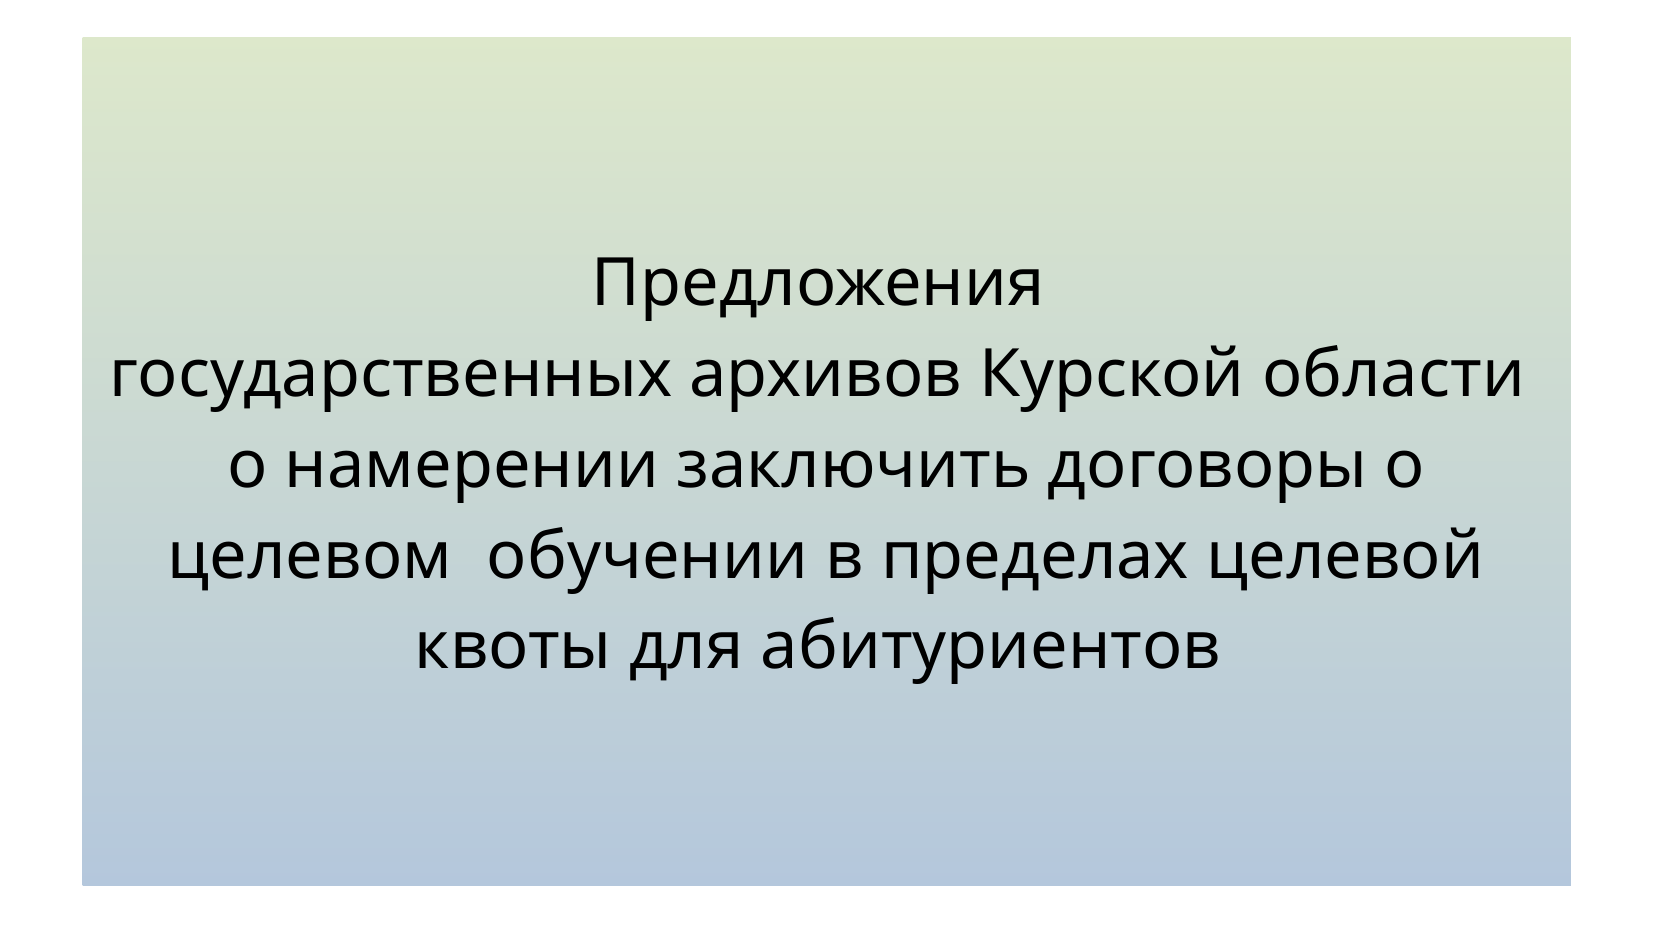

# Предложения
государственных архивов Курской области
о намерении заключить договоры о целевом обучении в пределах целевой квоты для абитуриентов